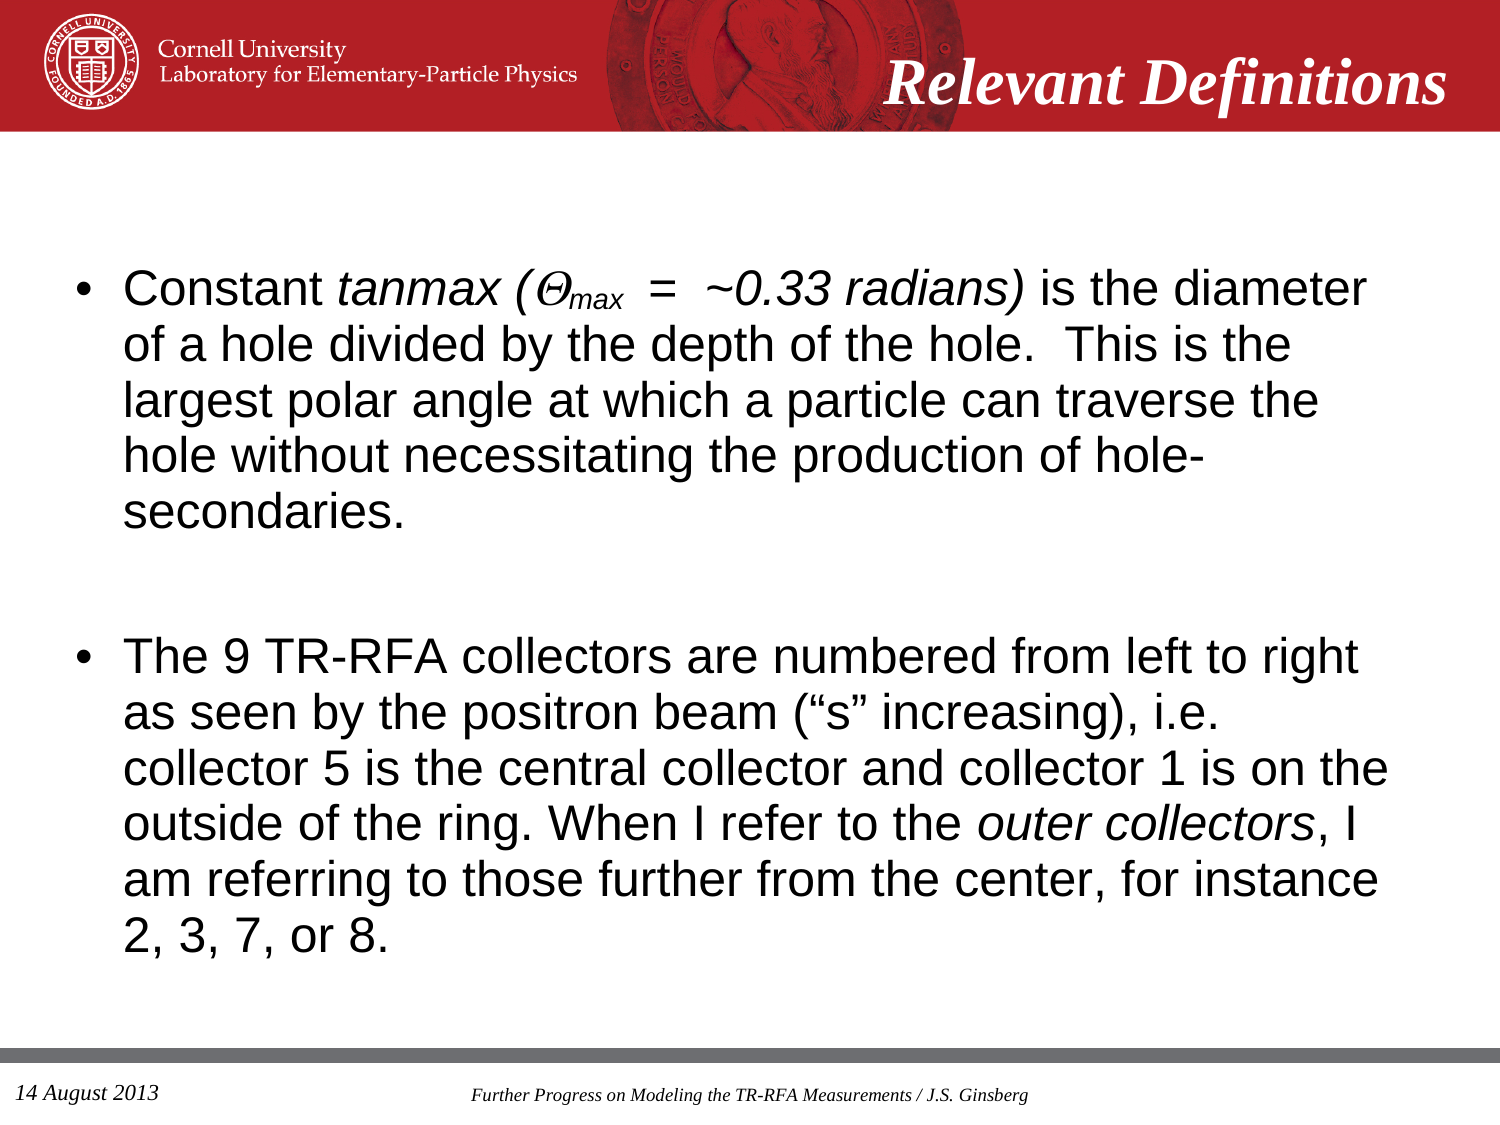

# Relevant Definitions
Constant tanmax (Qmax = ~0.33 radians) is the diameter of a hole divided by the depth of the hole. This is the largest polar angle at which a particle can traverse the hole without necessitating the production of hole-secondaries.
The 9 TR-RFA collectors are numbered from left to right as seen by the positron beam (“s” increasing), i.e. collector 5 is the central collector and collector 1 is on the outside of the ring. When I refer to the outer collectors, I am referring to those further from the center, for instance 2, 3, 7, or 8.